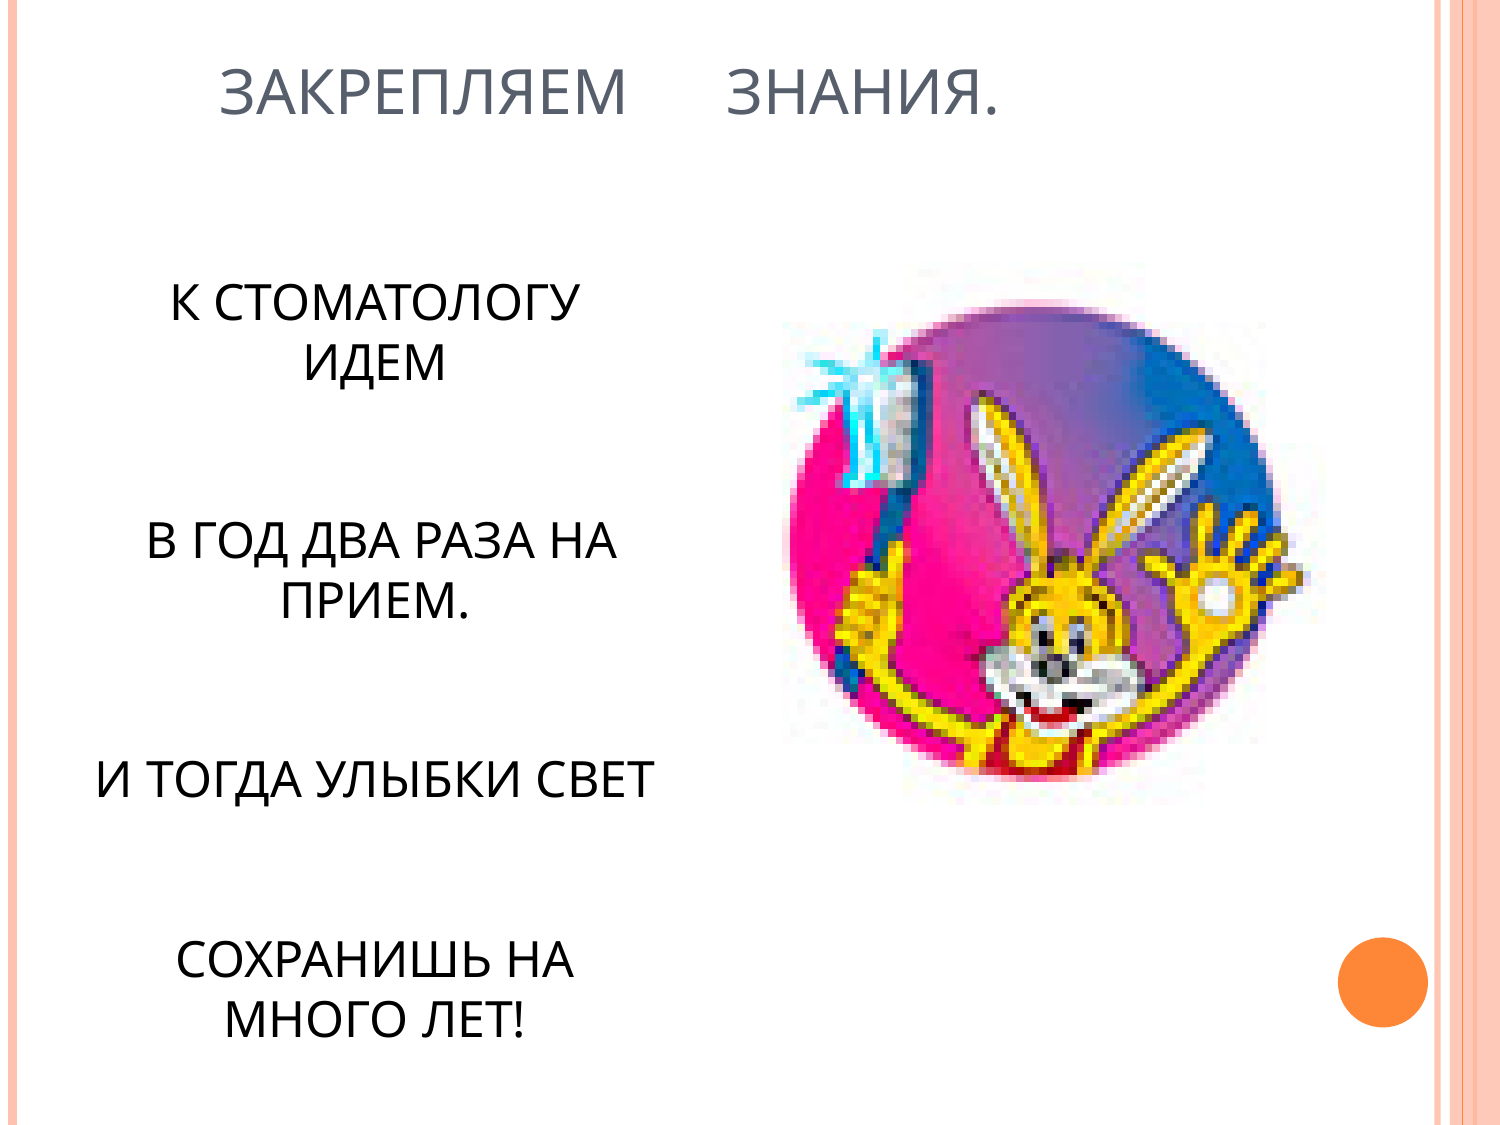

# ЗАКРЕПЛЯЕМ ЗНАНИЯ.
К СТОМАТОЛОГУ ИДЕМ
 В ГОД ДВА РАЗА НА ПРИЕМ.
И ТОГДА УЛЫБКИ СВЕТ
СОХРАНИШЬ НА МНОГО ЛЕТ!